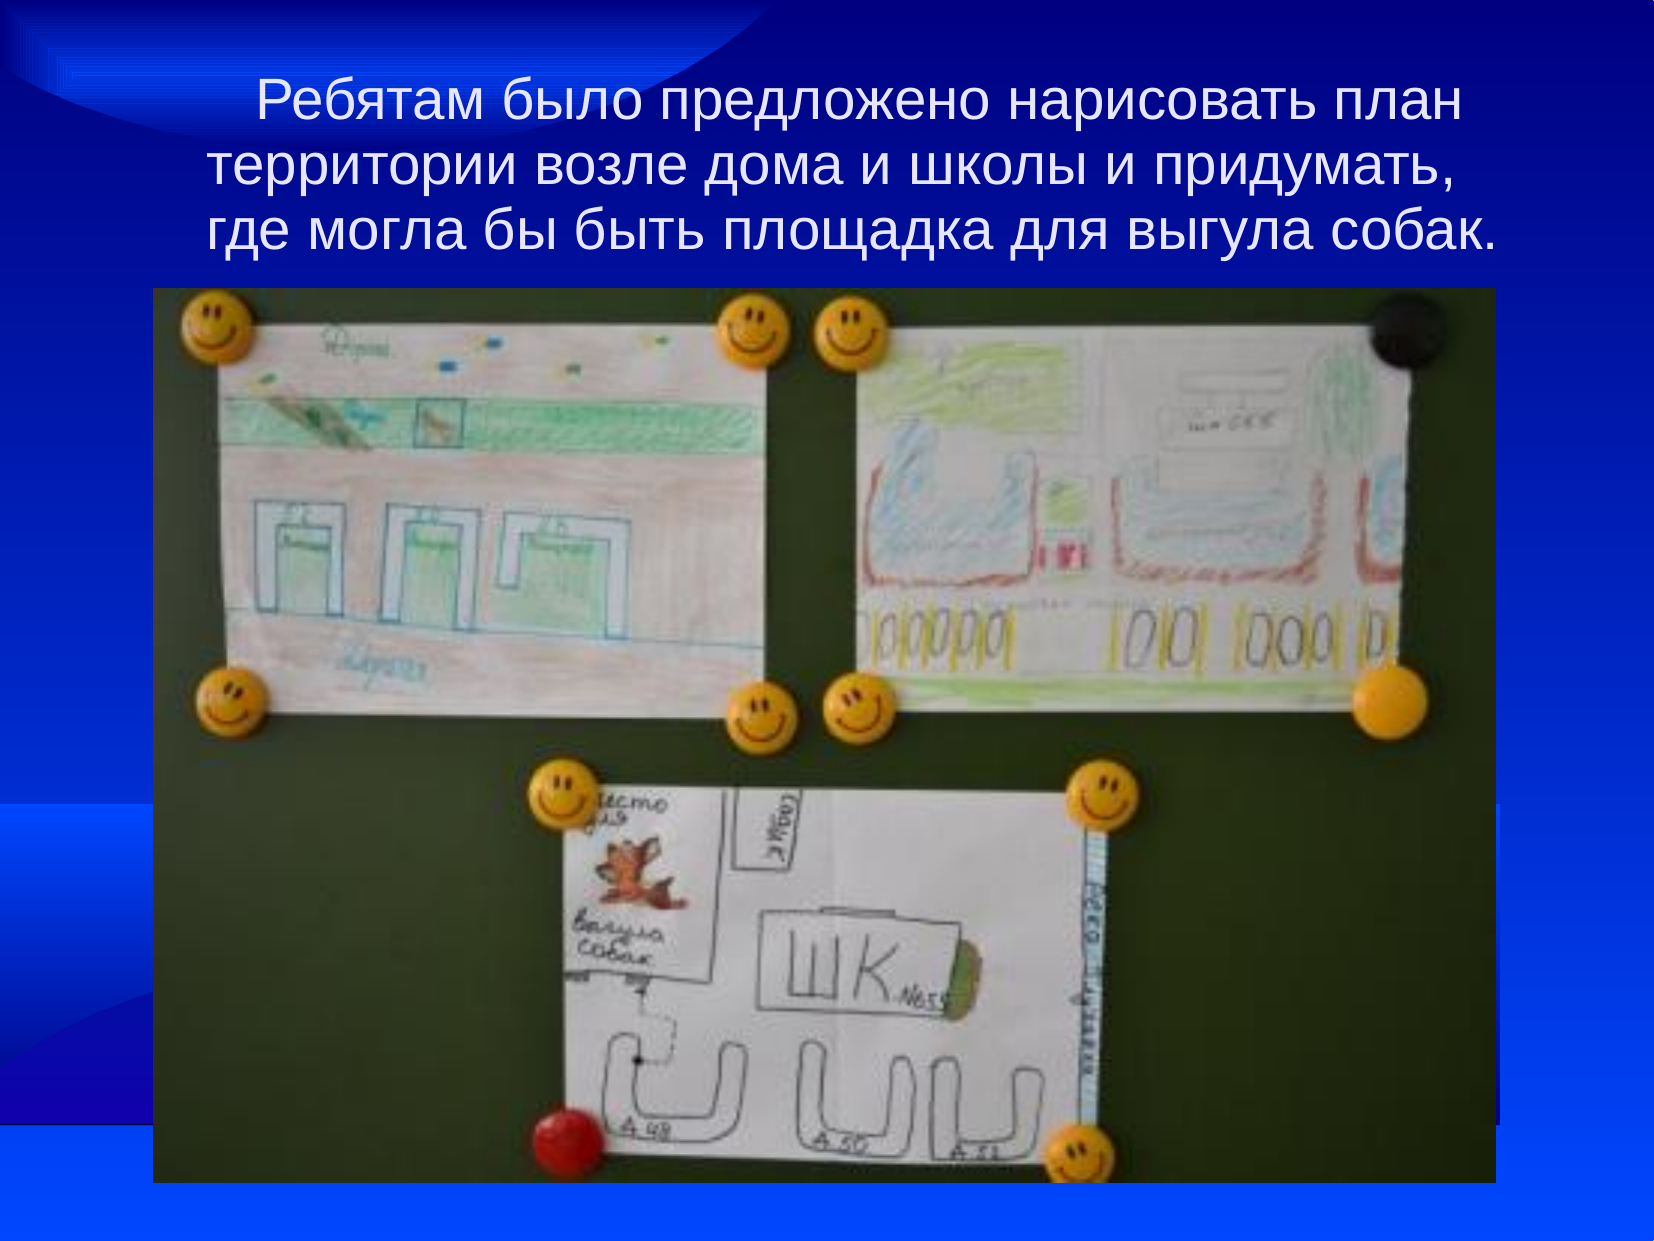

Ребятам было предложено нарисовать план территории возле дома и школы и придумать, где могла бы быть площадка для выгула собак.